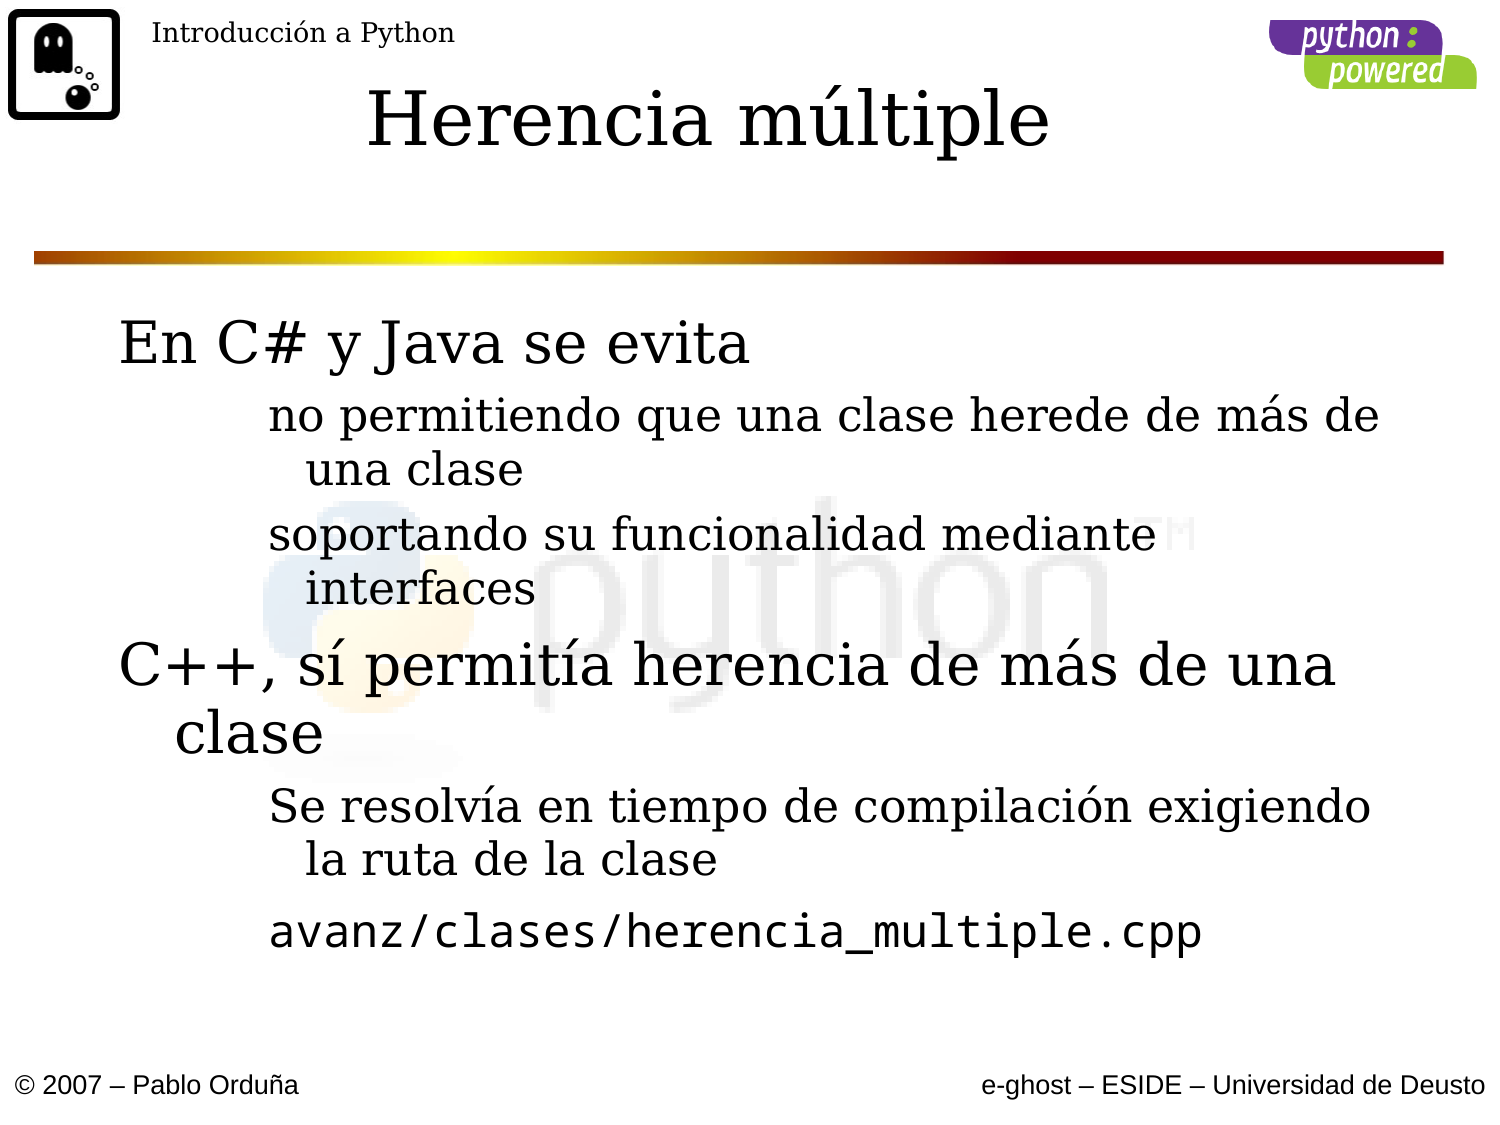

# Herencia múltiple
En C# y Java se evita
no permitiendo que una clase herede de más de una clase
soportando su funcionalidad mediante interfaces
C++, sí permitía herencia de más de una clase
Se resolvía en tiempo de compilación exigiendo la ruta de la clase
avanz/clases/herencia_multiple.cpp